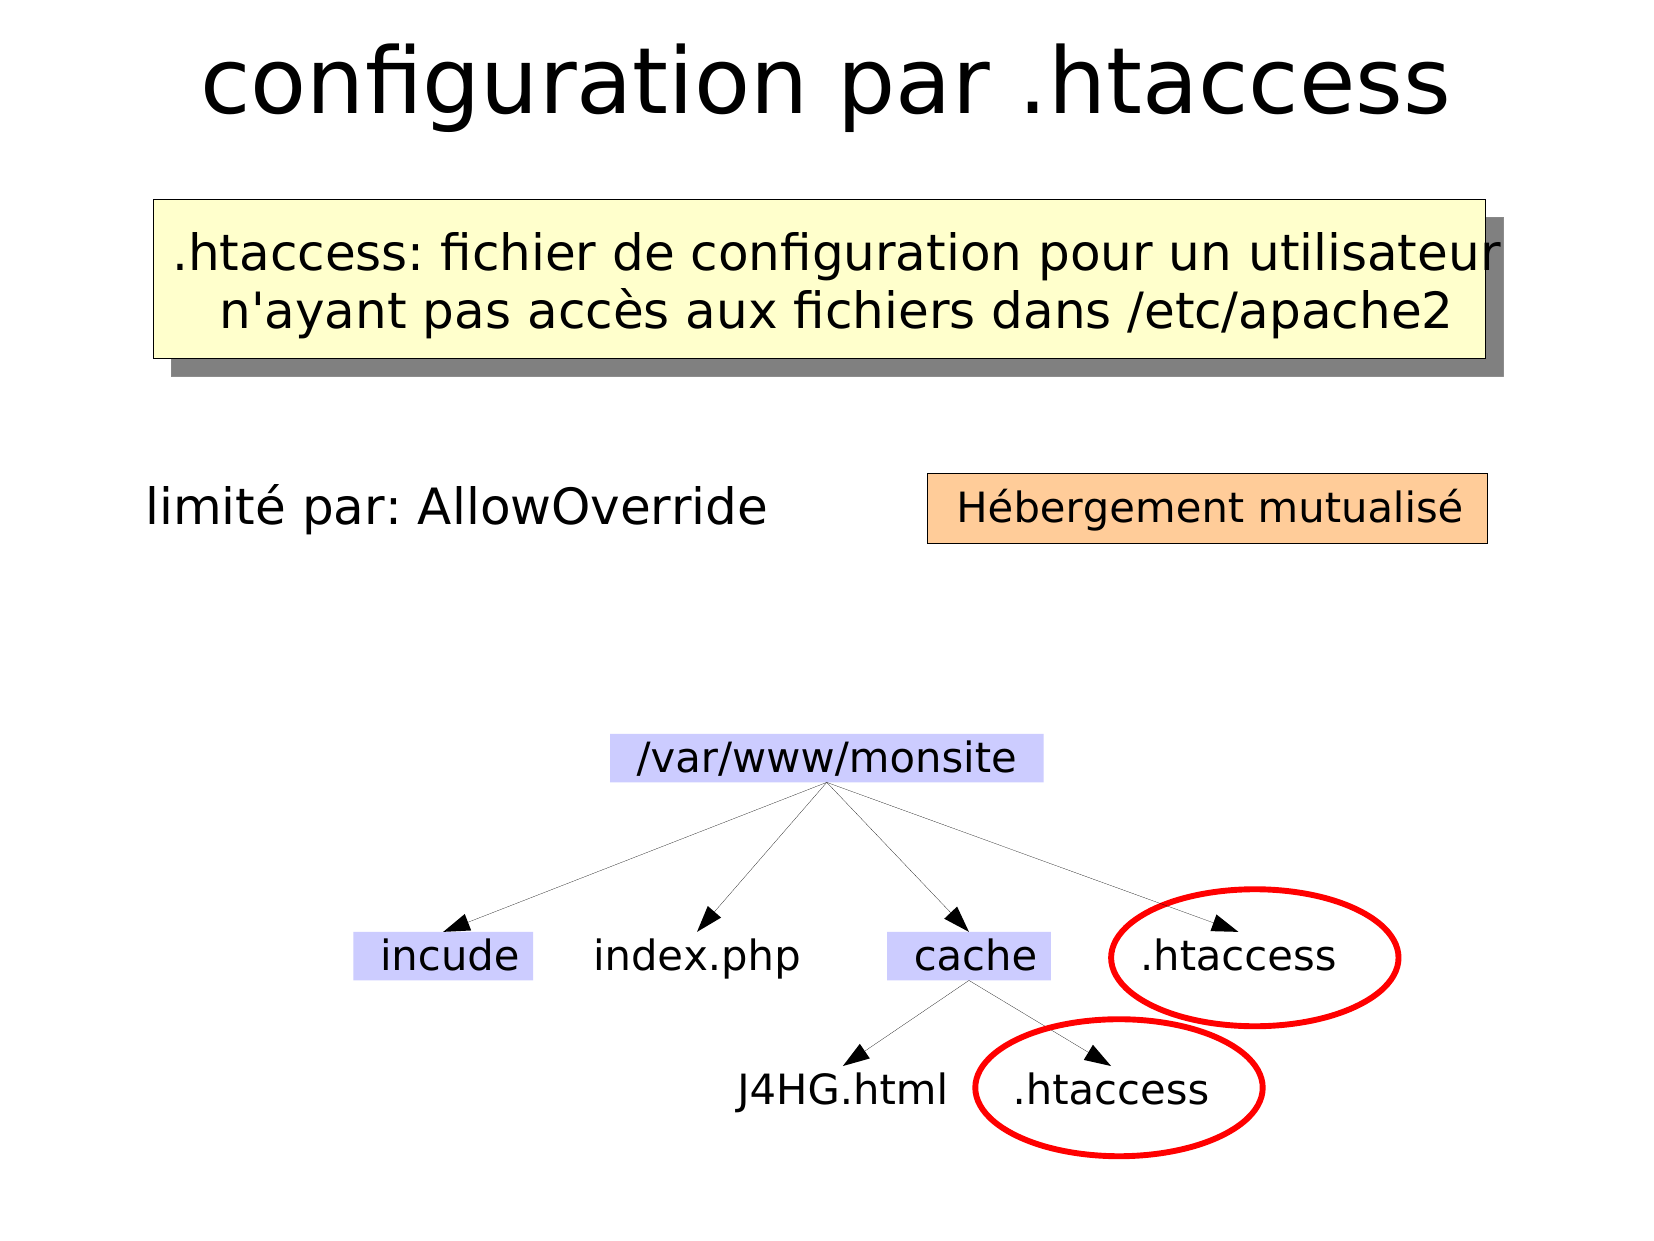

# configuration par .htaccess
.htaccess: fichier de configuration pour un utilisateur n'ayant pas accès aux fichiers dans /etc/apache2
limité par: AllowOverride
Hébergement mutualisé
 /var/www/monsite
 incude
index.php
 cache
.htaccess
J4HG.html
.htaccess